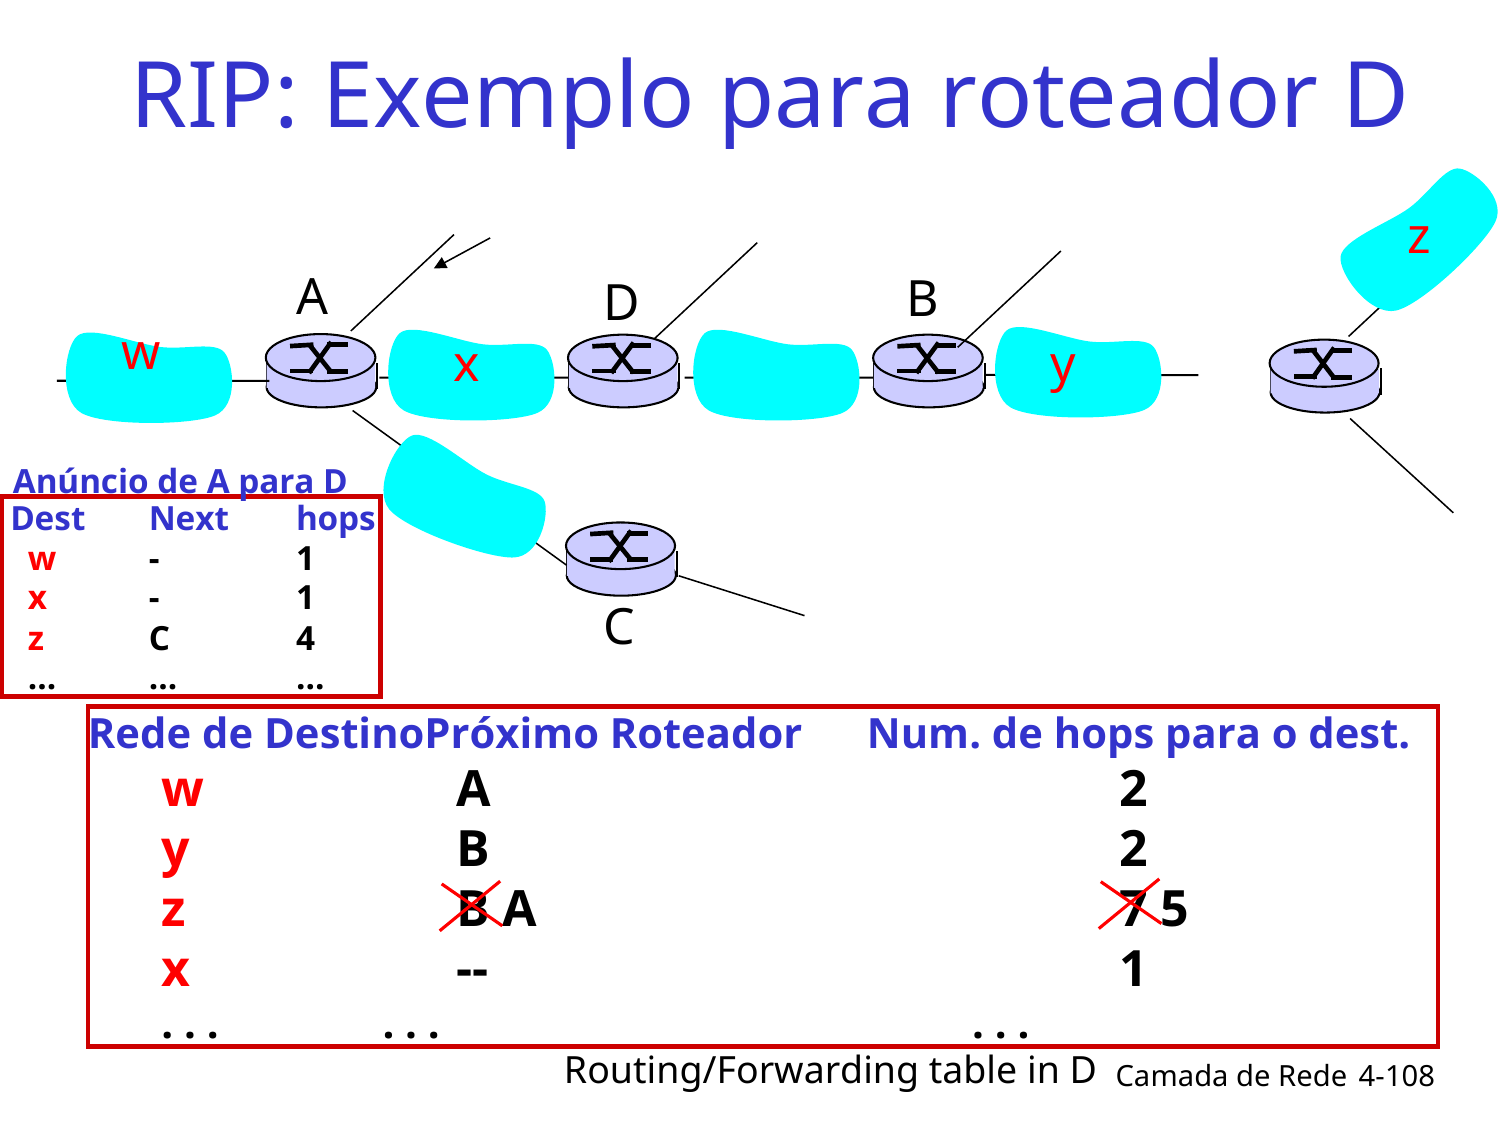

RIP: Exemplo para roteador D
z
A
B
D
w
x
y
Anúncio de A para D
 Dest	Next	hops
 w	 	-		1
 x		-		1
 z		C		4
 …		…		…
C
Rede de DestinoPróximo Roteador Num. de hops para o dest.
 	w				A									2
	y				B									2
 	z				B A								7 5
	x				--									1
	. . .			. . .								. . .
Routing/Forwarding table in D
Camada de Rede